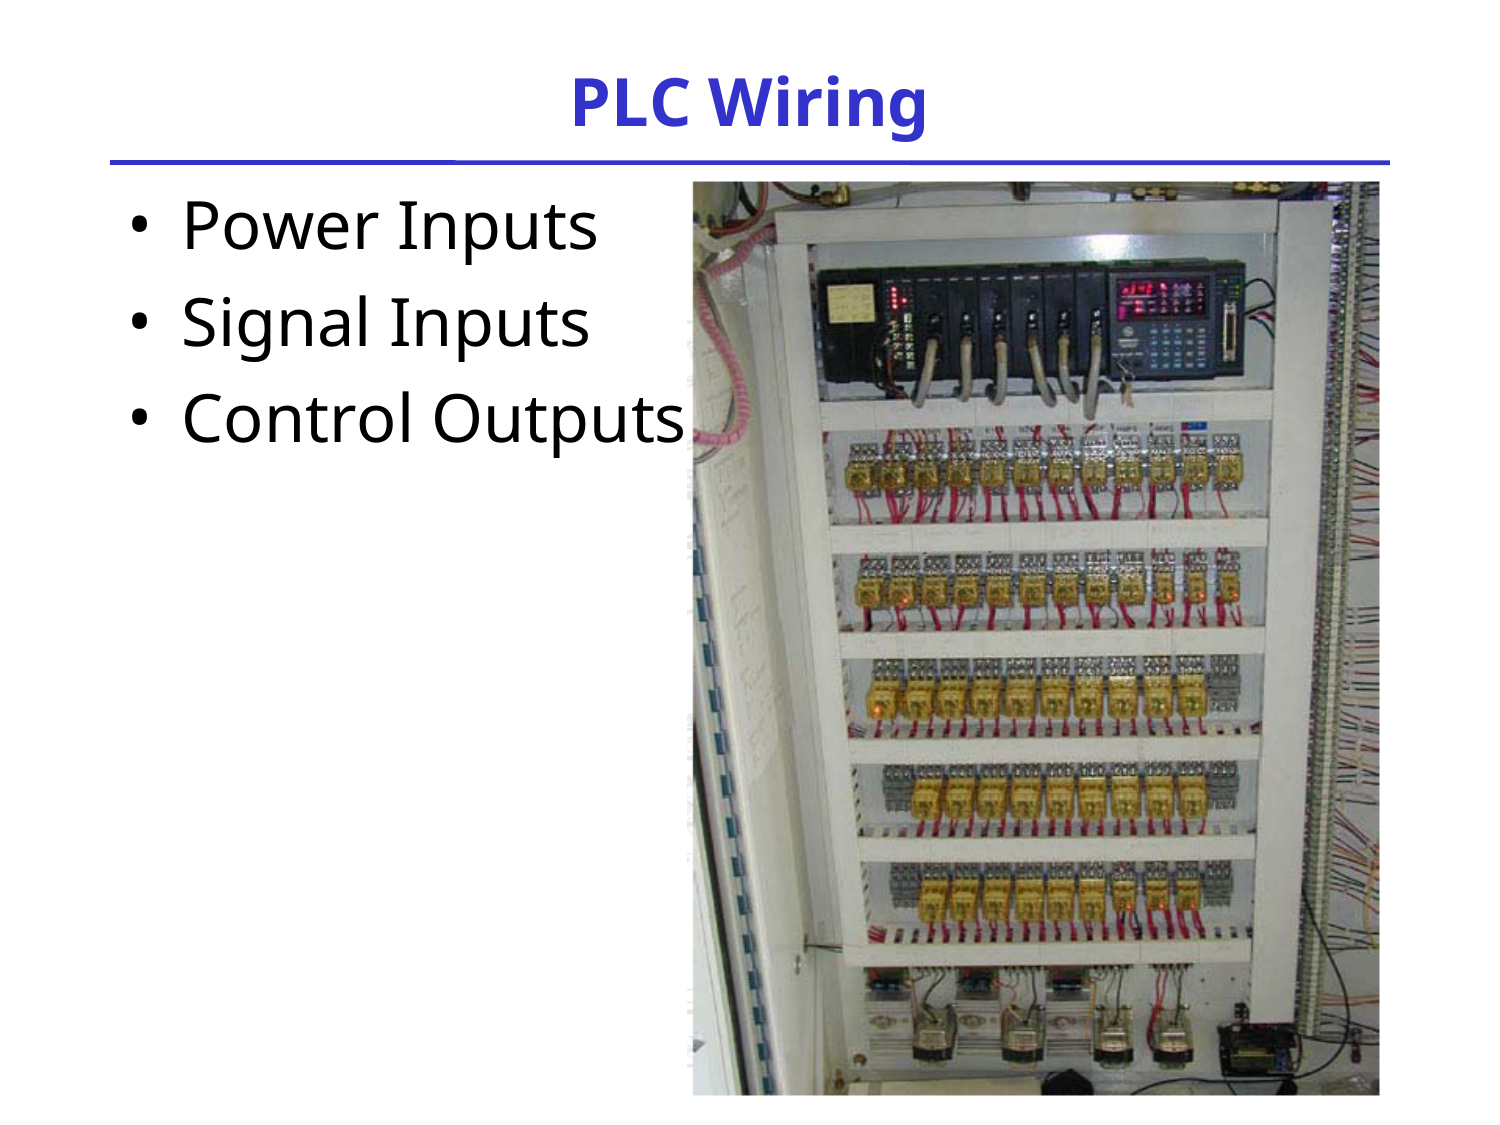

# PLC Wiring
Power Inputs
Signal Inputs
Control Outputs